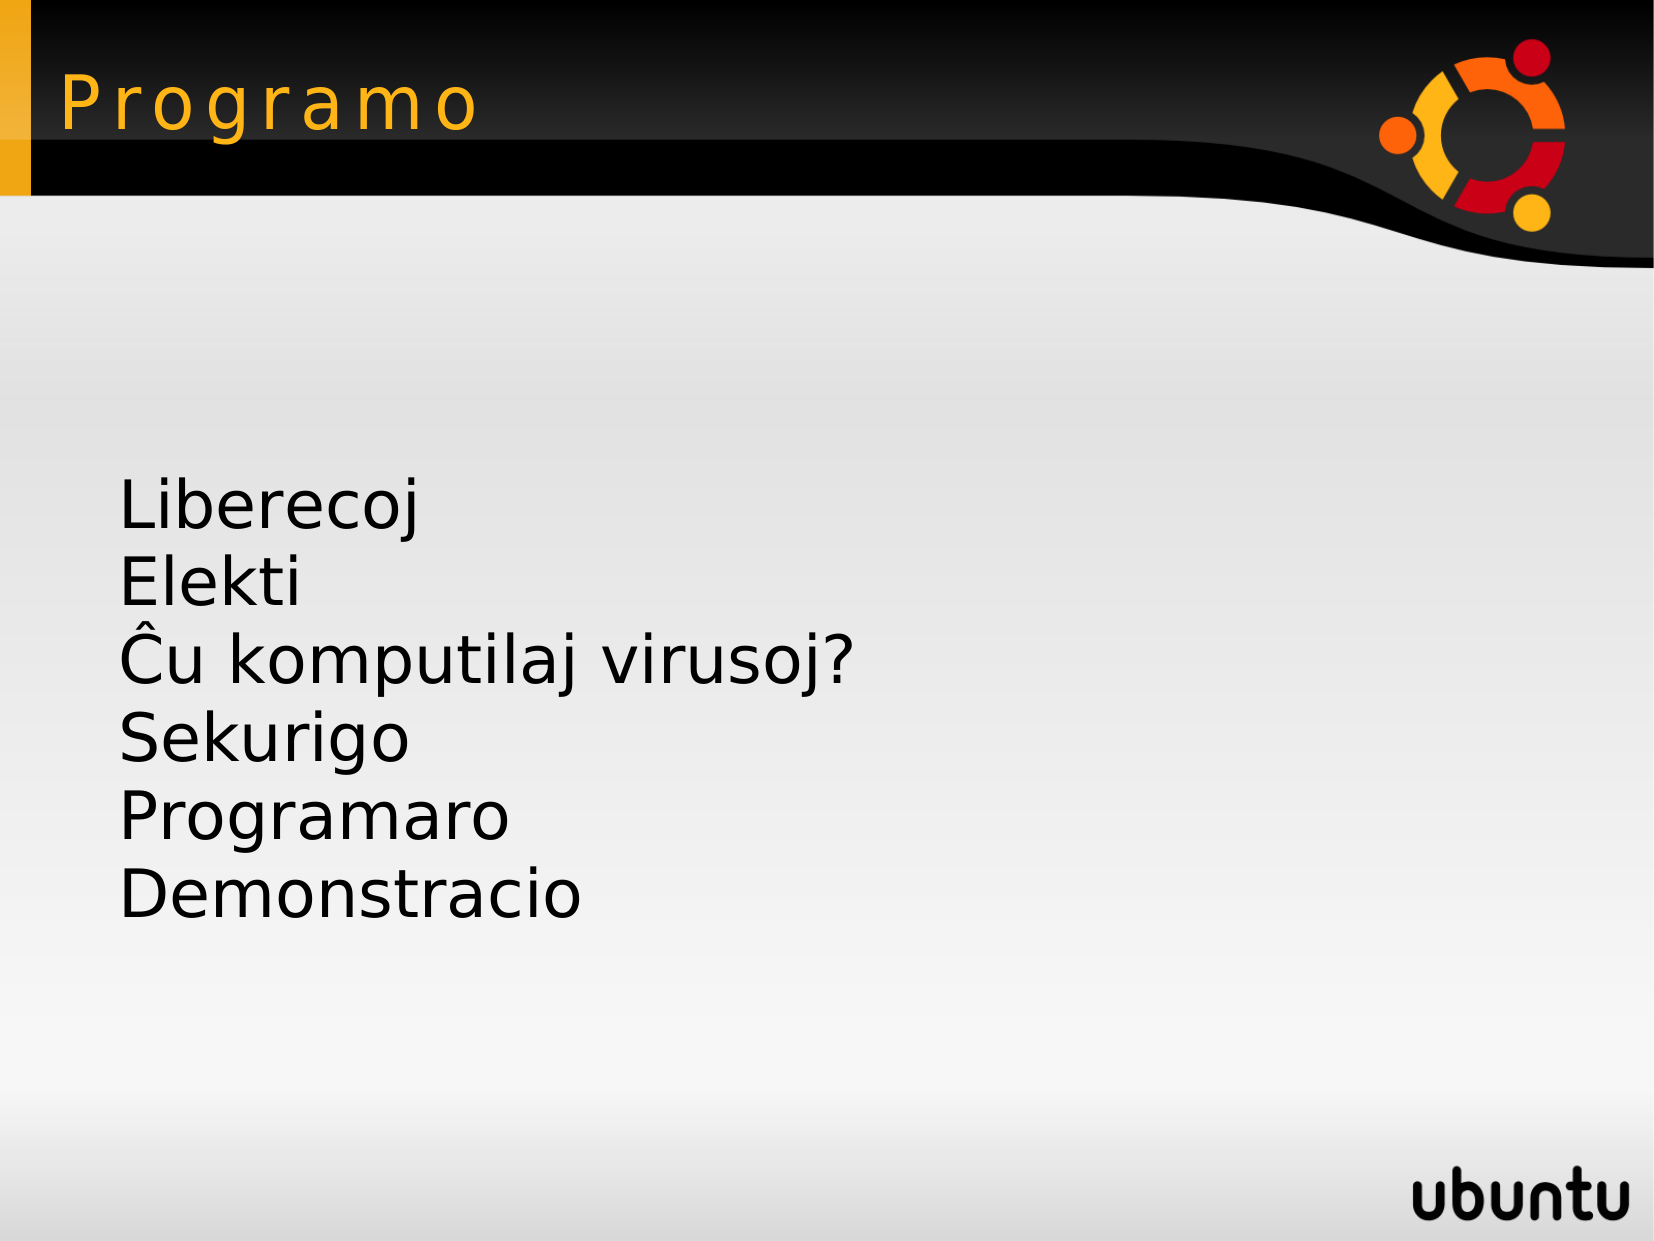

# Programo
Liberecoj
Elekti
Ĉu komputilaj virusoj?
Sekurigo
Programaro
Demonstracio